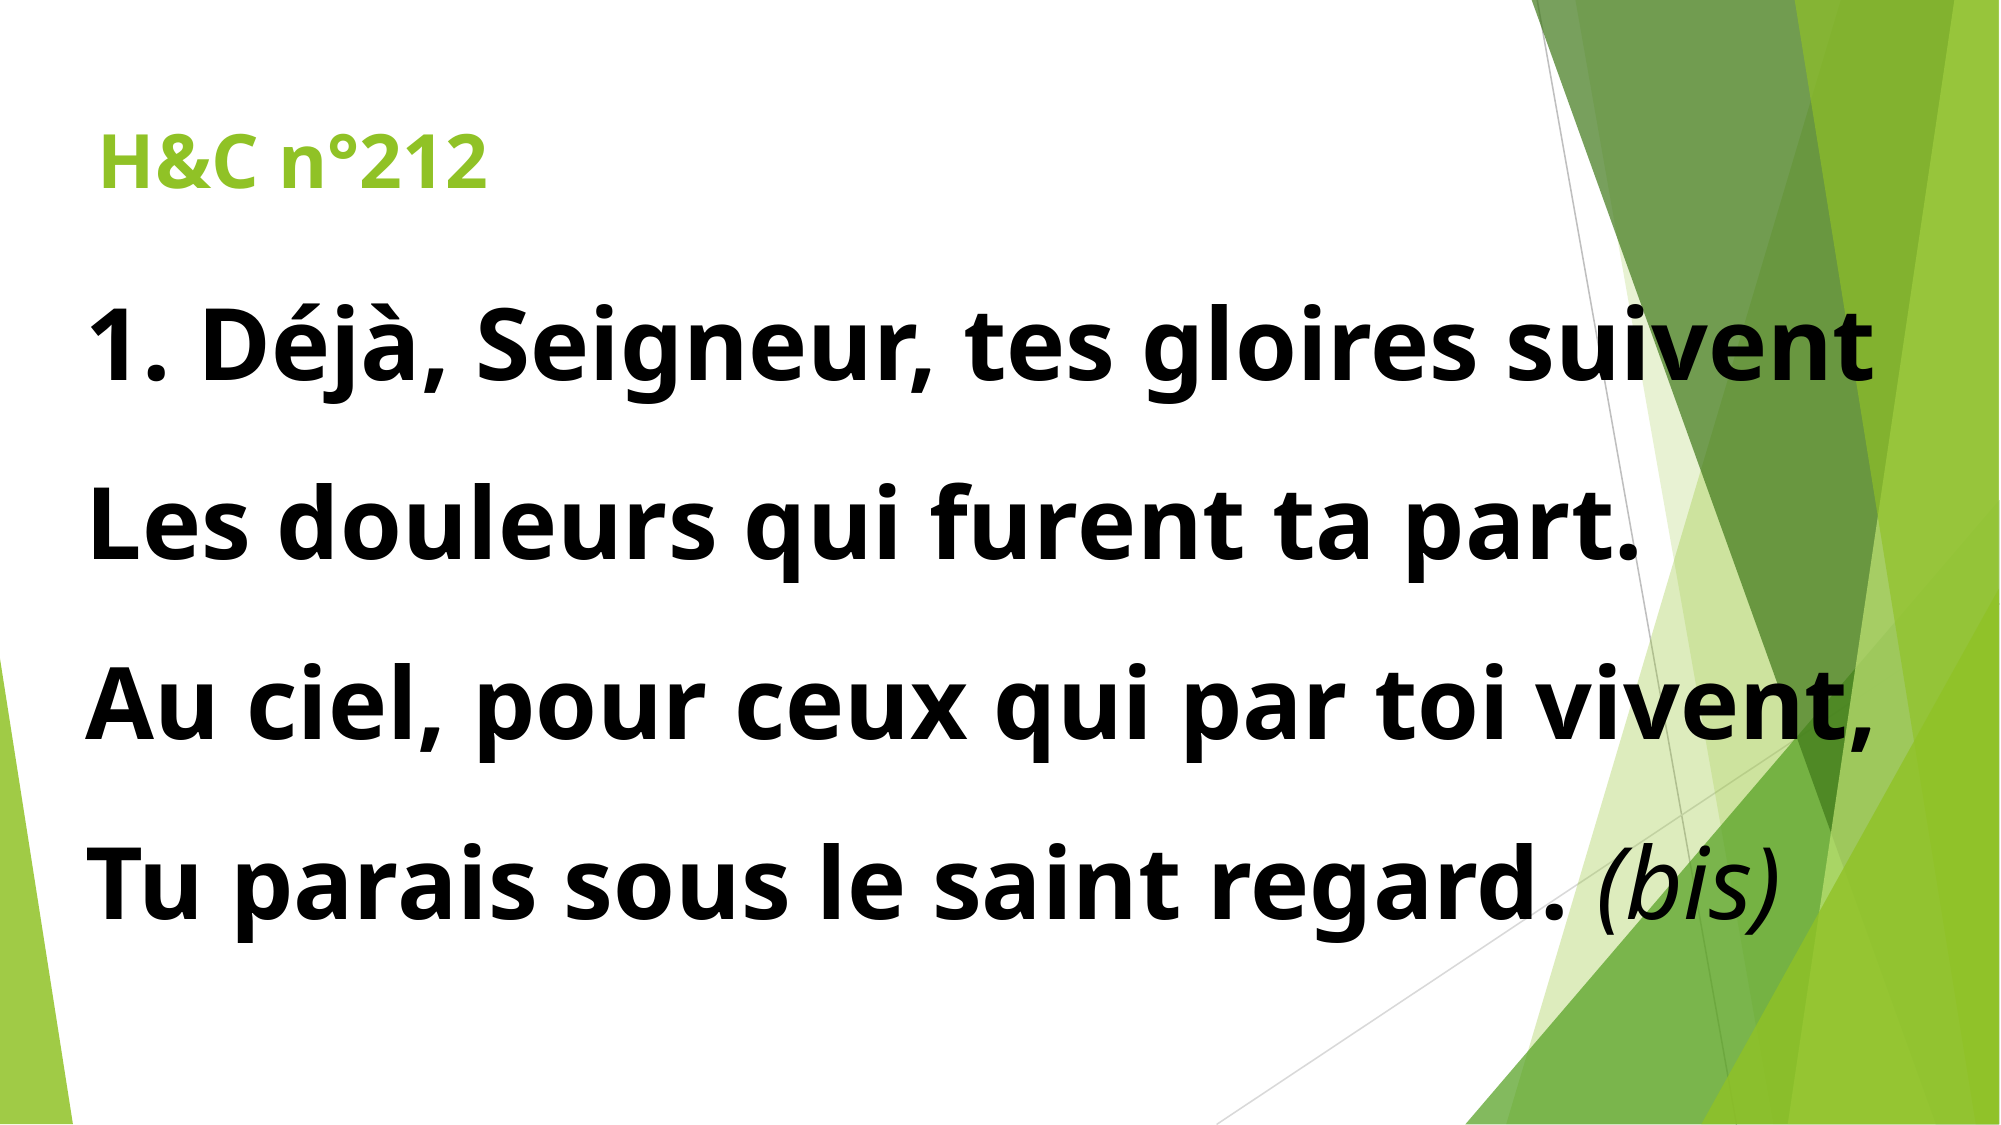

H&C n°212
1. Déjà, Seigneur, tes gloires suivent
Les douleurs qui furent ta part.
Au ciel, pour ceux qui par toi vivent,
Tu parais sous le saint regard. (bis)